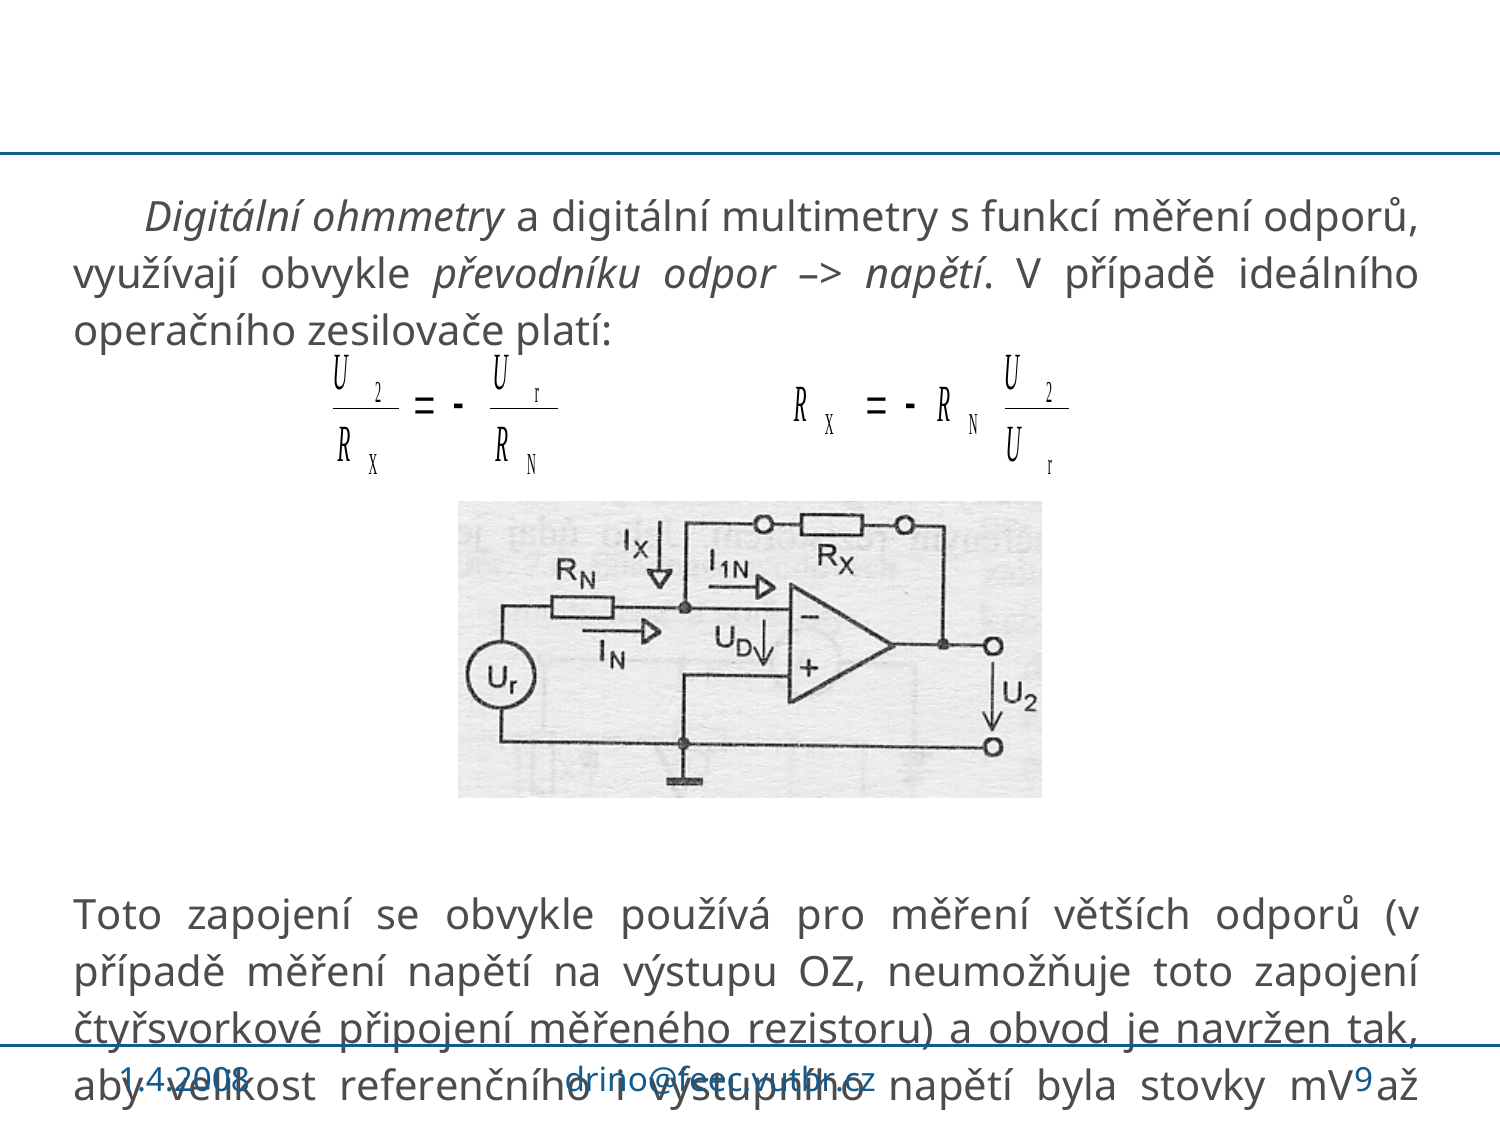

# Digitální ohmmetry
Digitální ohmmetry a digitální multimetry s funkcí měření odporů, využívají obvykle převodníku odpor –> napětí. V případě ideálního operačního zesilovače platí:
Toto zapojení se obvykle používá pro měření větších odporů (v případě měření napětí na výstupu OZ, neumožňuje toto zapojení čtyřsvorkové připojení měřeného rezistoru) a obvod je navržen tak, aby velikost referenčního i výstupního napětí byla stovky mV až jednotky V.
1.4.2008
drino@feec.vutbr.cz